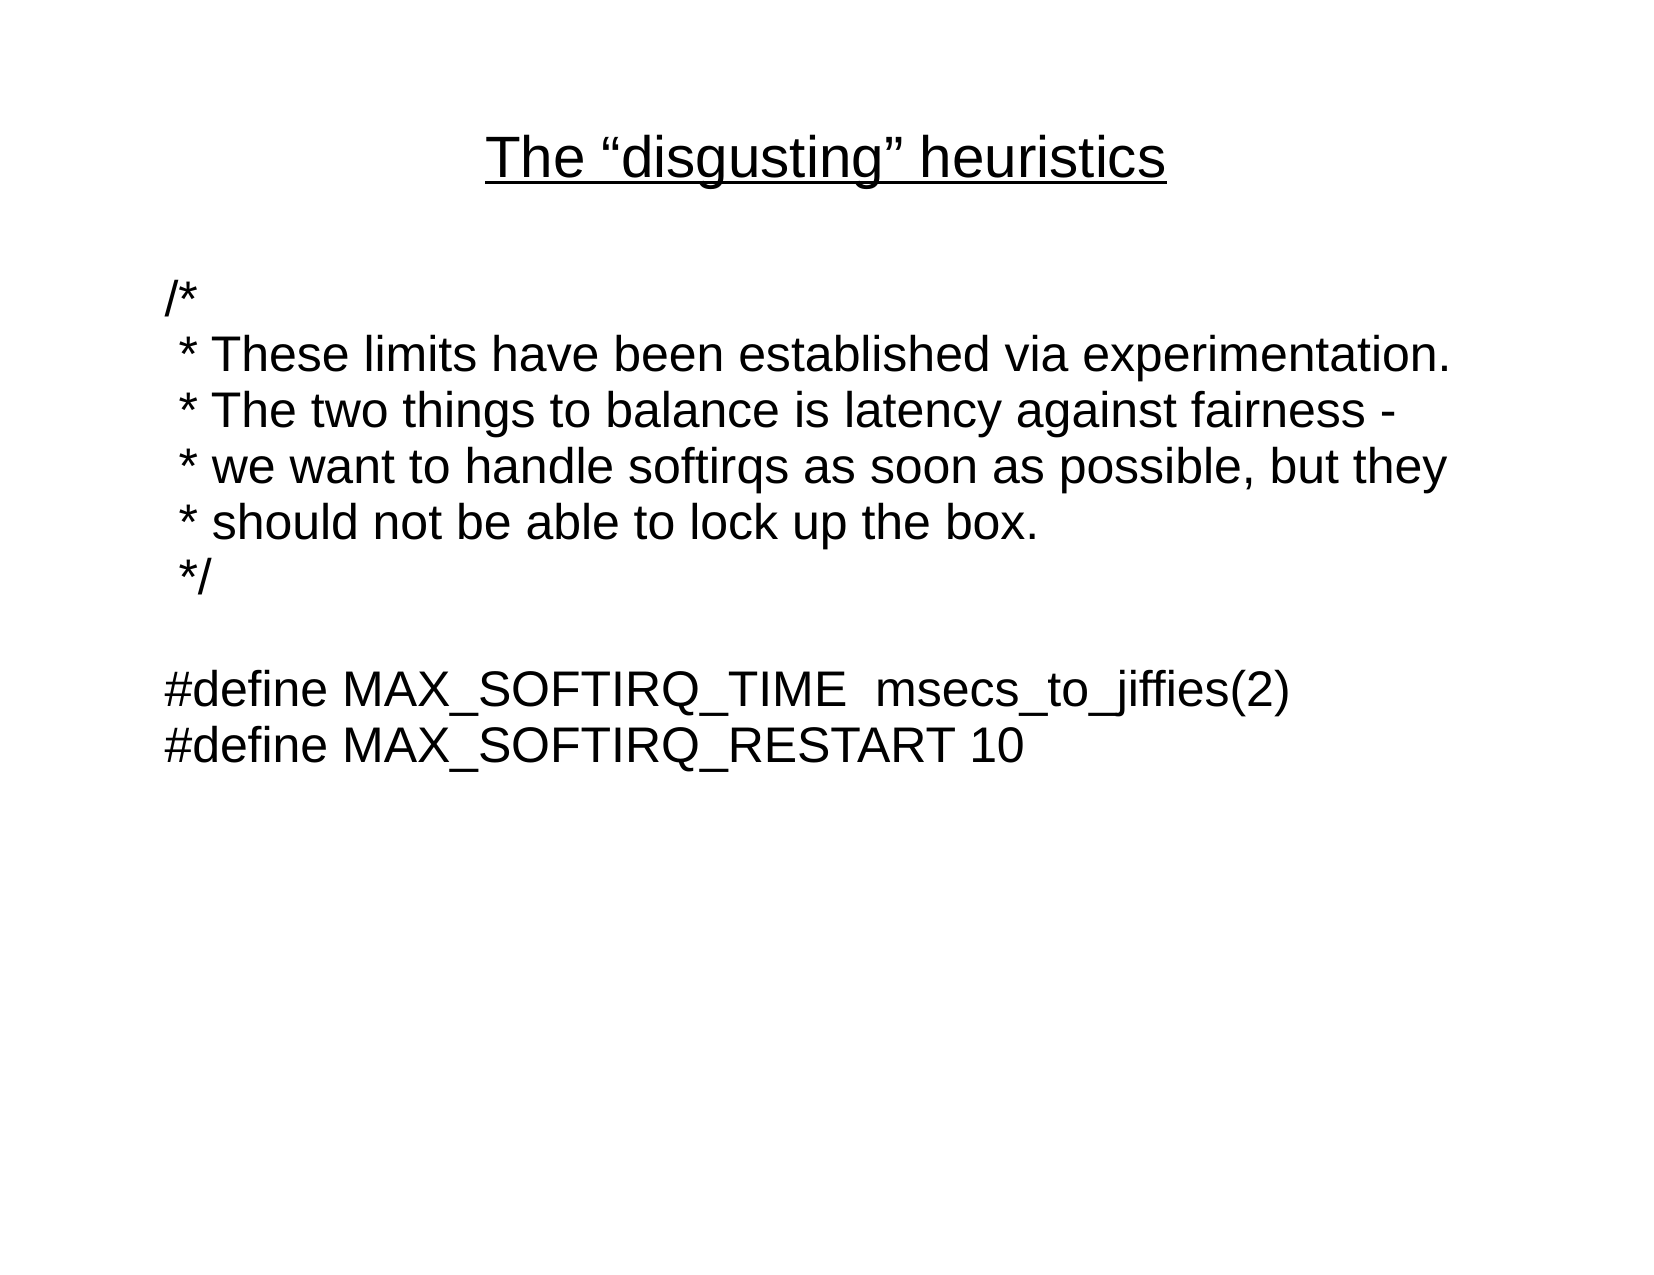

# The “disgusting” heuristics
/*
 * These limits have been established via experimentation.
 * The two things to balance is latency against fairness -
 * we want to handle softirqs as soon as possible, but they
 * should not be able to lock up the box.
 */
#define MAX_SOFTIRQ_TIME msecs_to_jiffies(2)
#define MAX_SOFTIRQ_RESTART 10